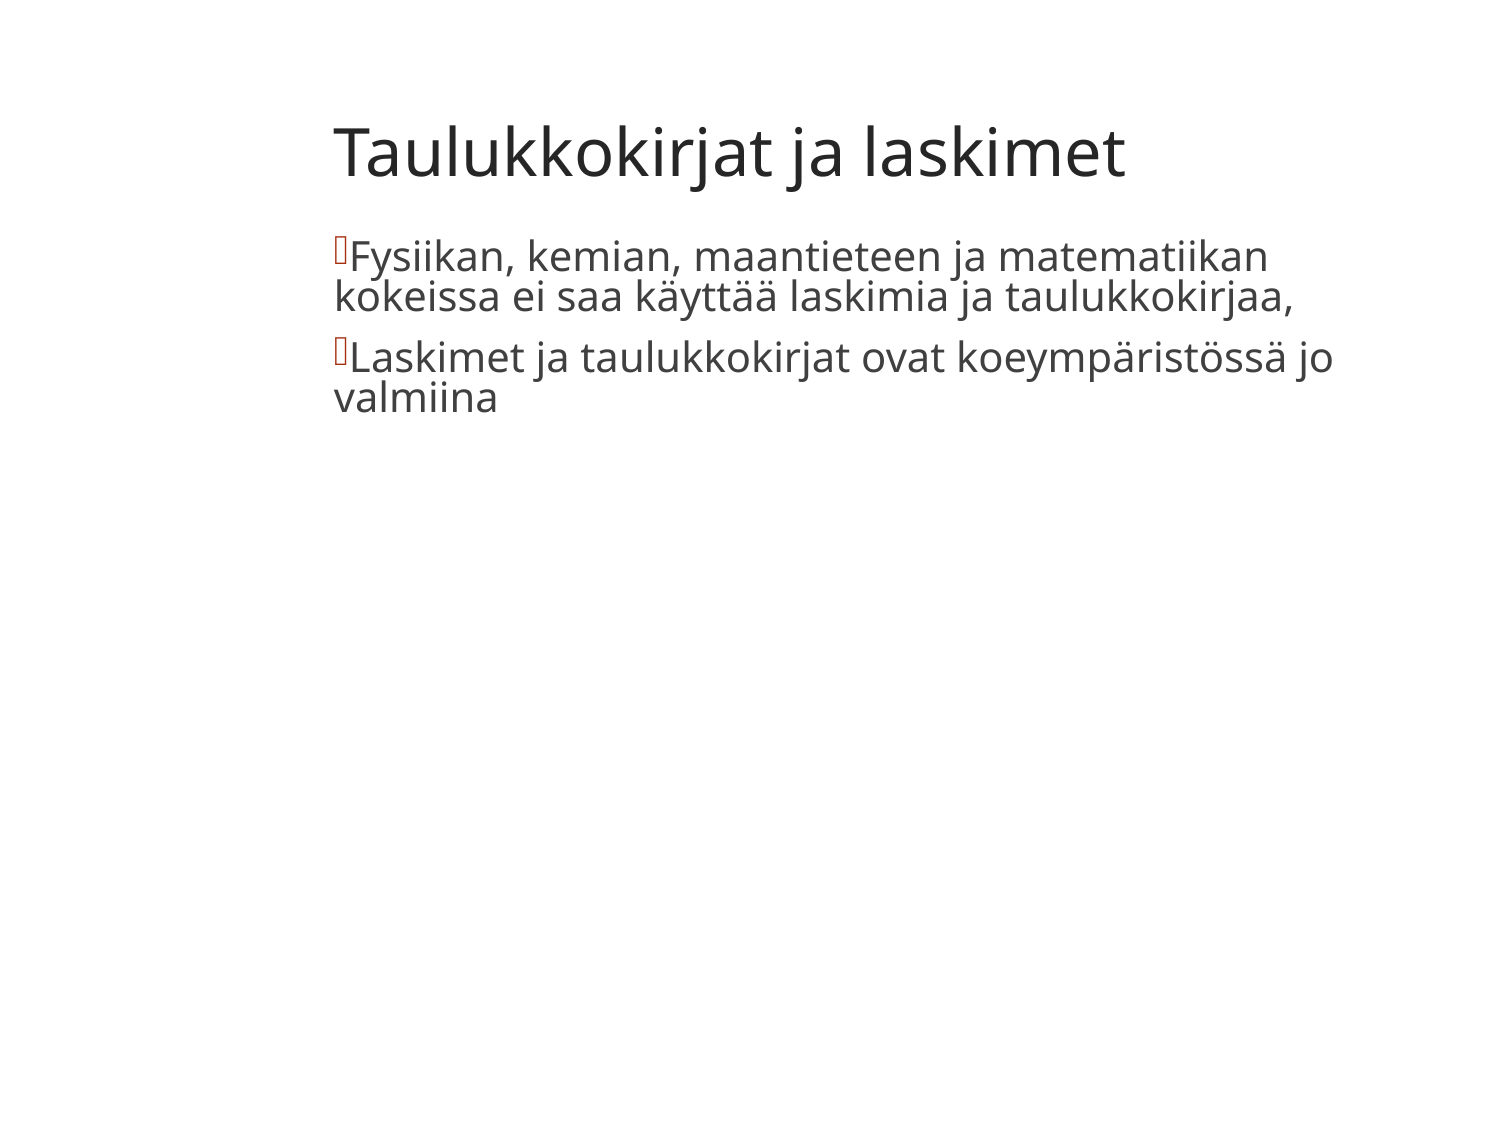

# Taulukkokirjat ja laskimet
Fysiikan, kemian, maantieteen ja matematiikan kokeissa ei saa käyttää laskimia ja taulukkokirjaa,
Laskimet ja taulukkokirjat ovat koeympäristössä jo valmiina